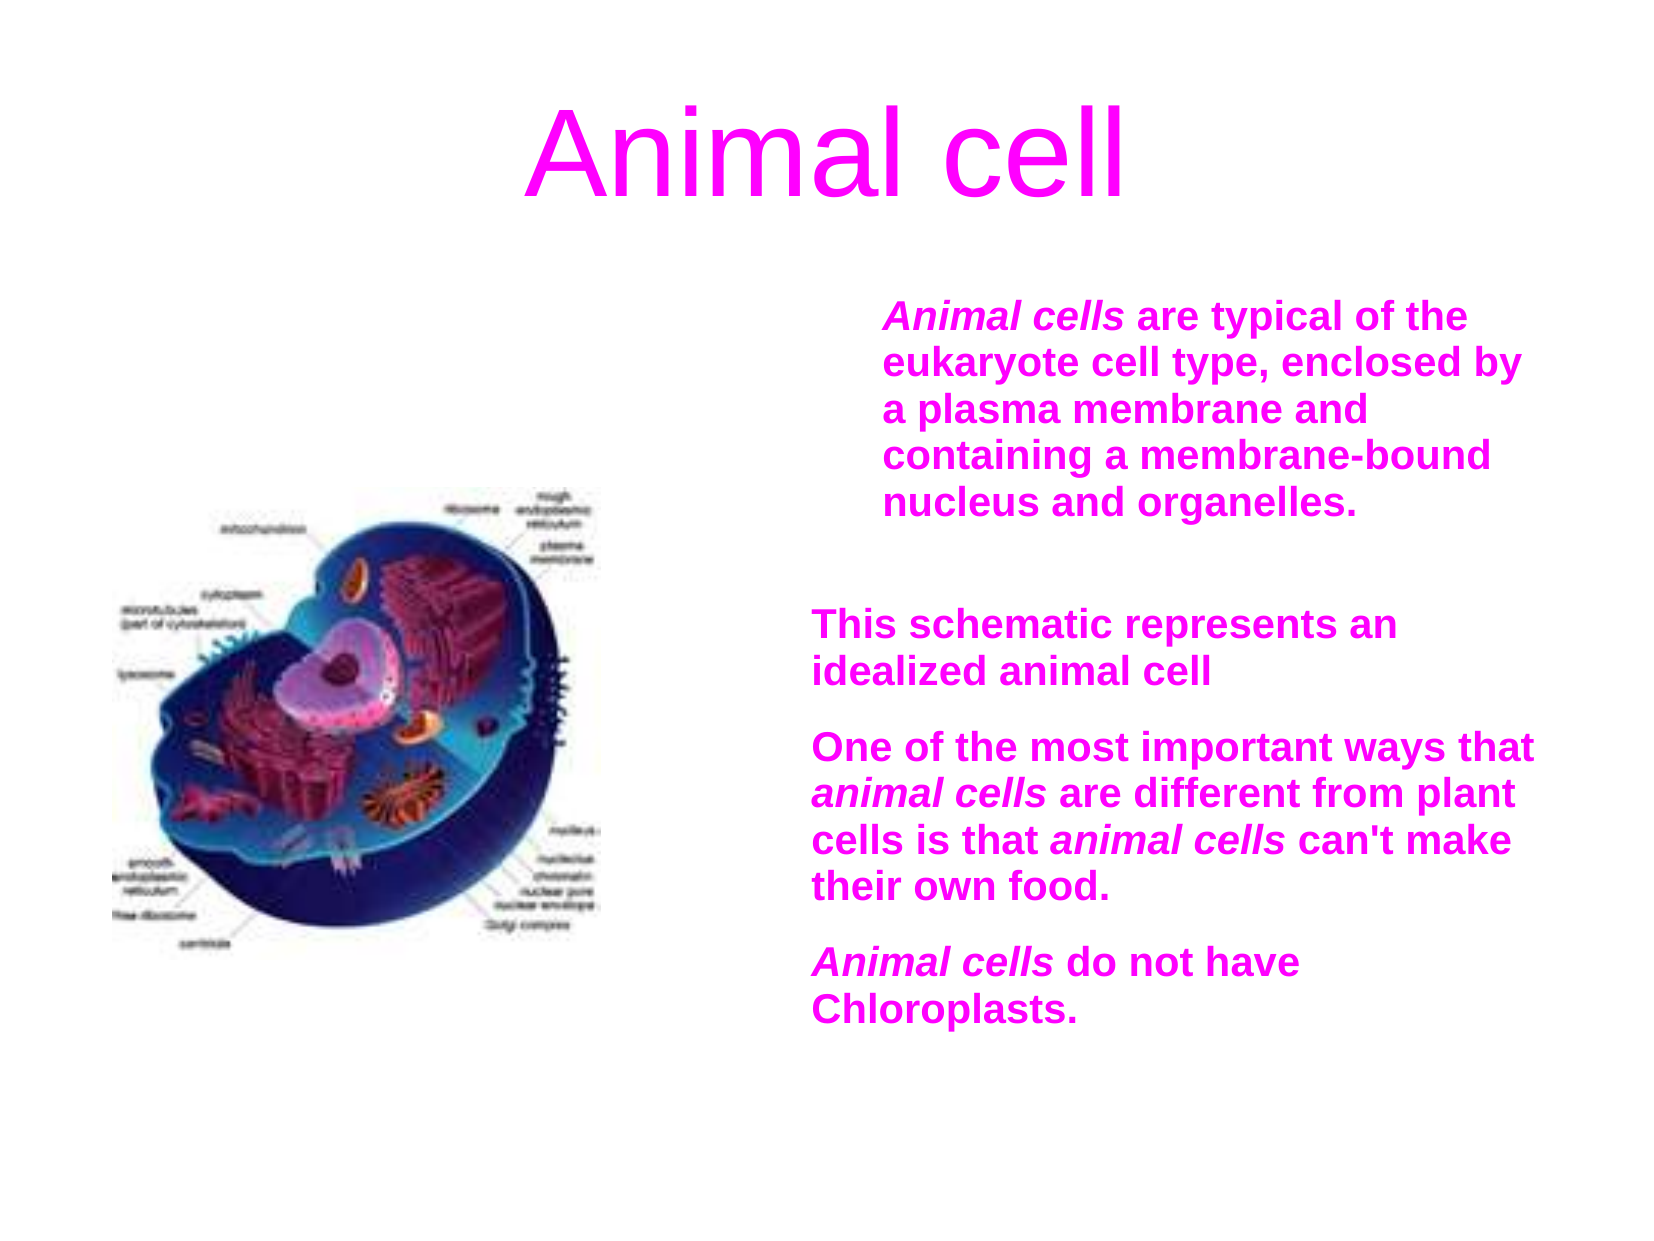

# Animal cell
Animal cells are typical of the eukaryote cell type, enclosed by a plasma membrane and containing a membrane-bound nucleus and organelles.
This schematic represents an idealized animal cell
One of the most important ways that animal cells are different from plant cells is that animal cells can't make their own food.
Animal cells do not have Chloroplasts.